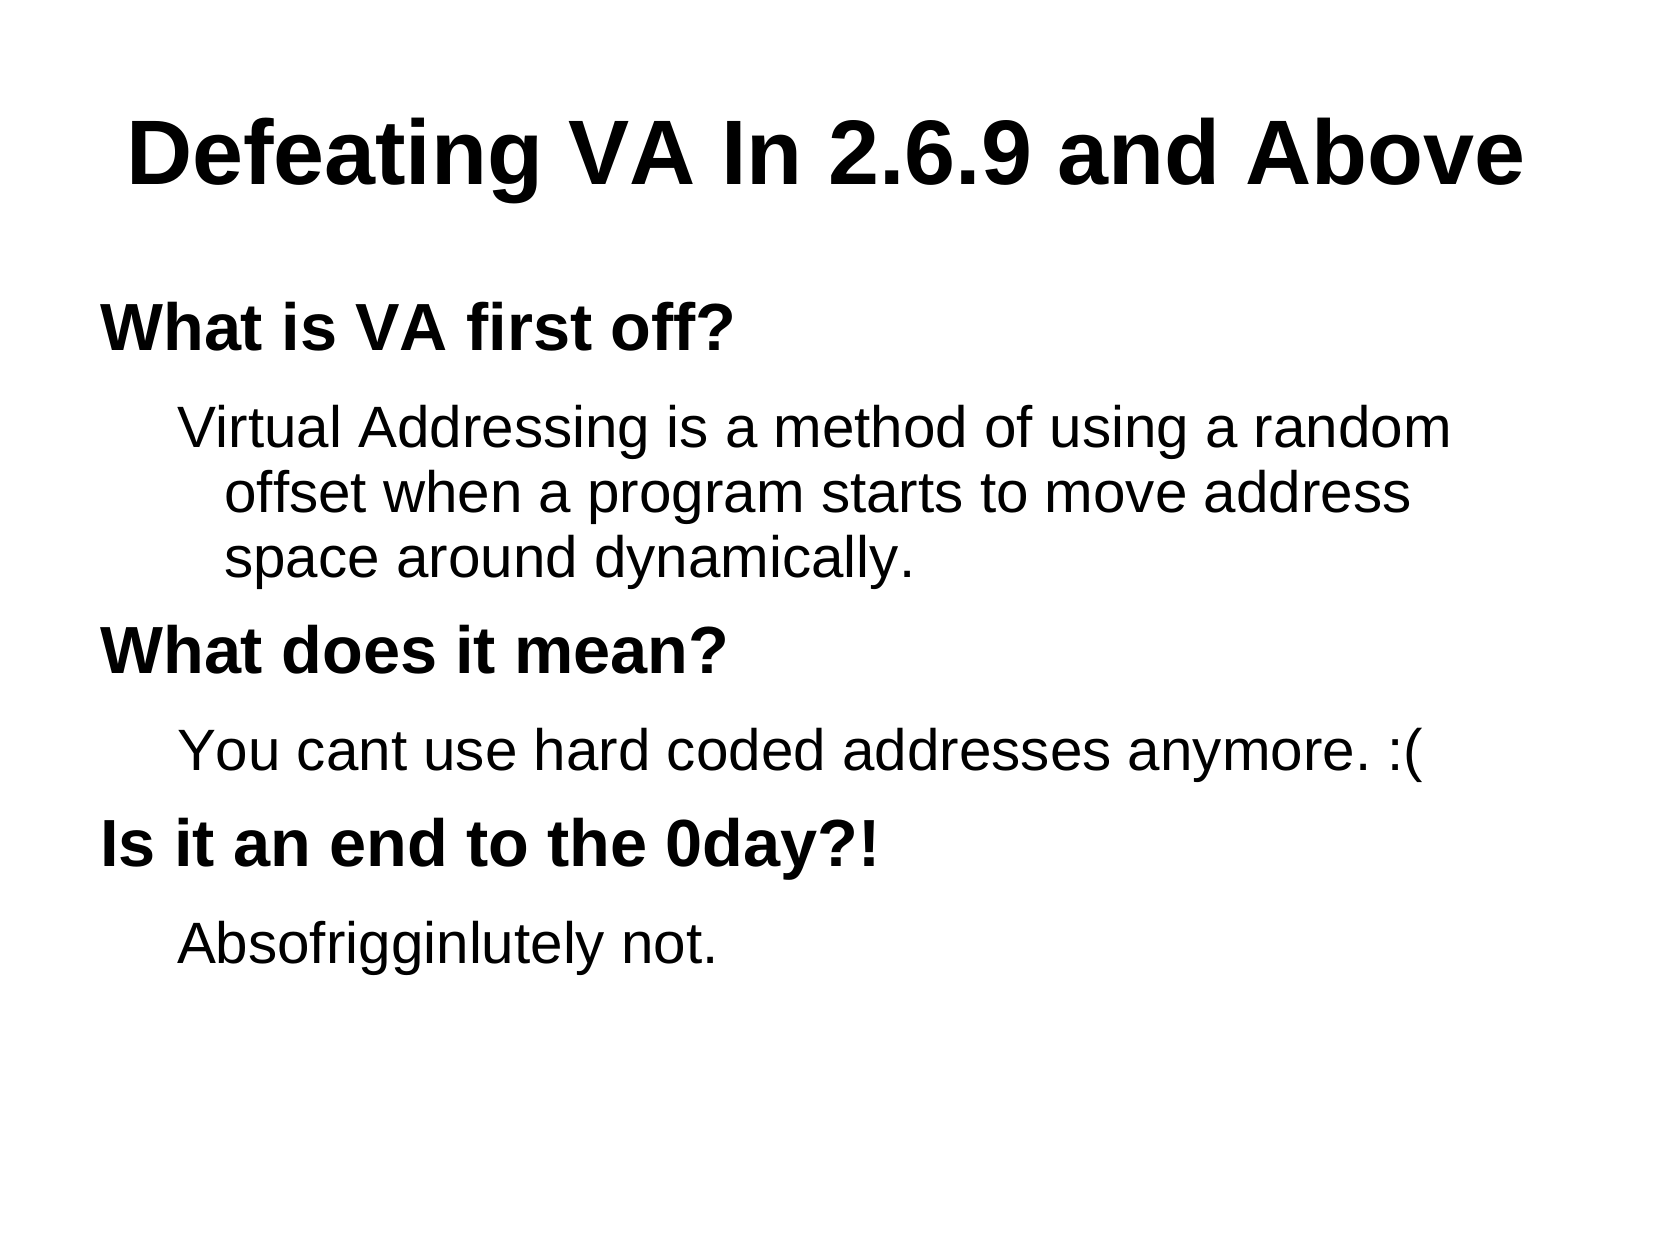

# Defeating VA In 2.6.9 and Above
What is VA first off?
Virtual Addressing is a method of using a random offset when a program starts to move address space around dynamically.
What does it mean?
You cant use hard coded addresses anymore. :(
Is it an end to the 0day?!
Absofrigginlutely not.